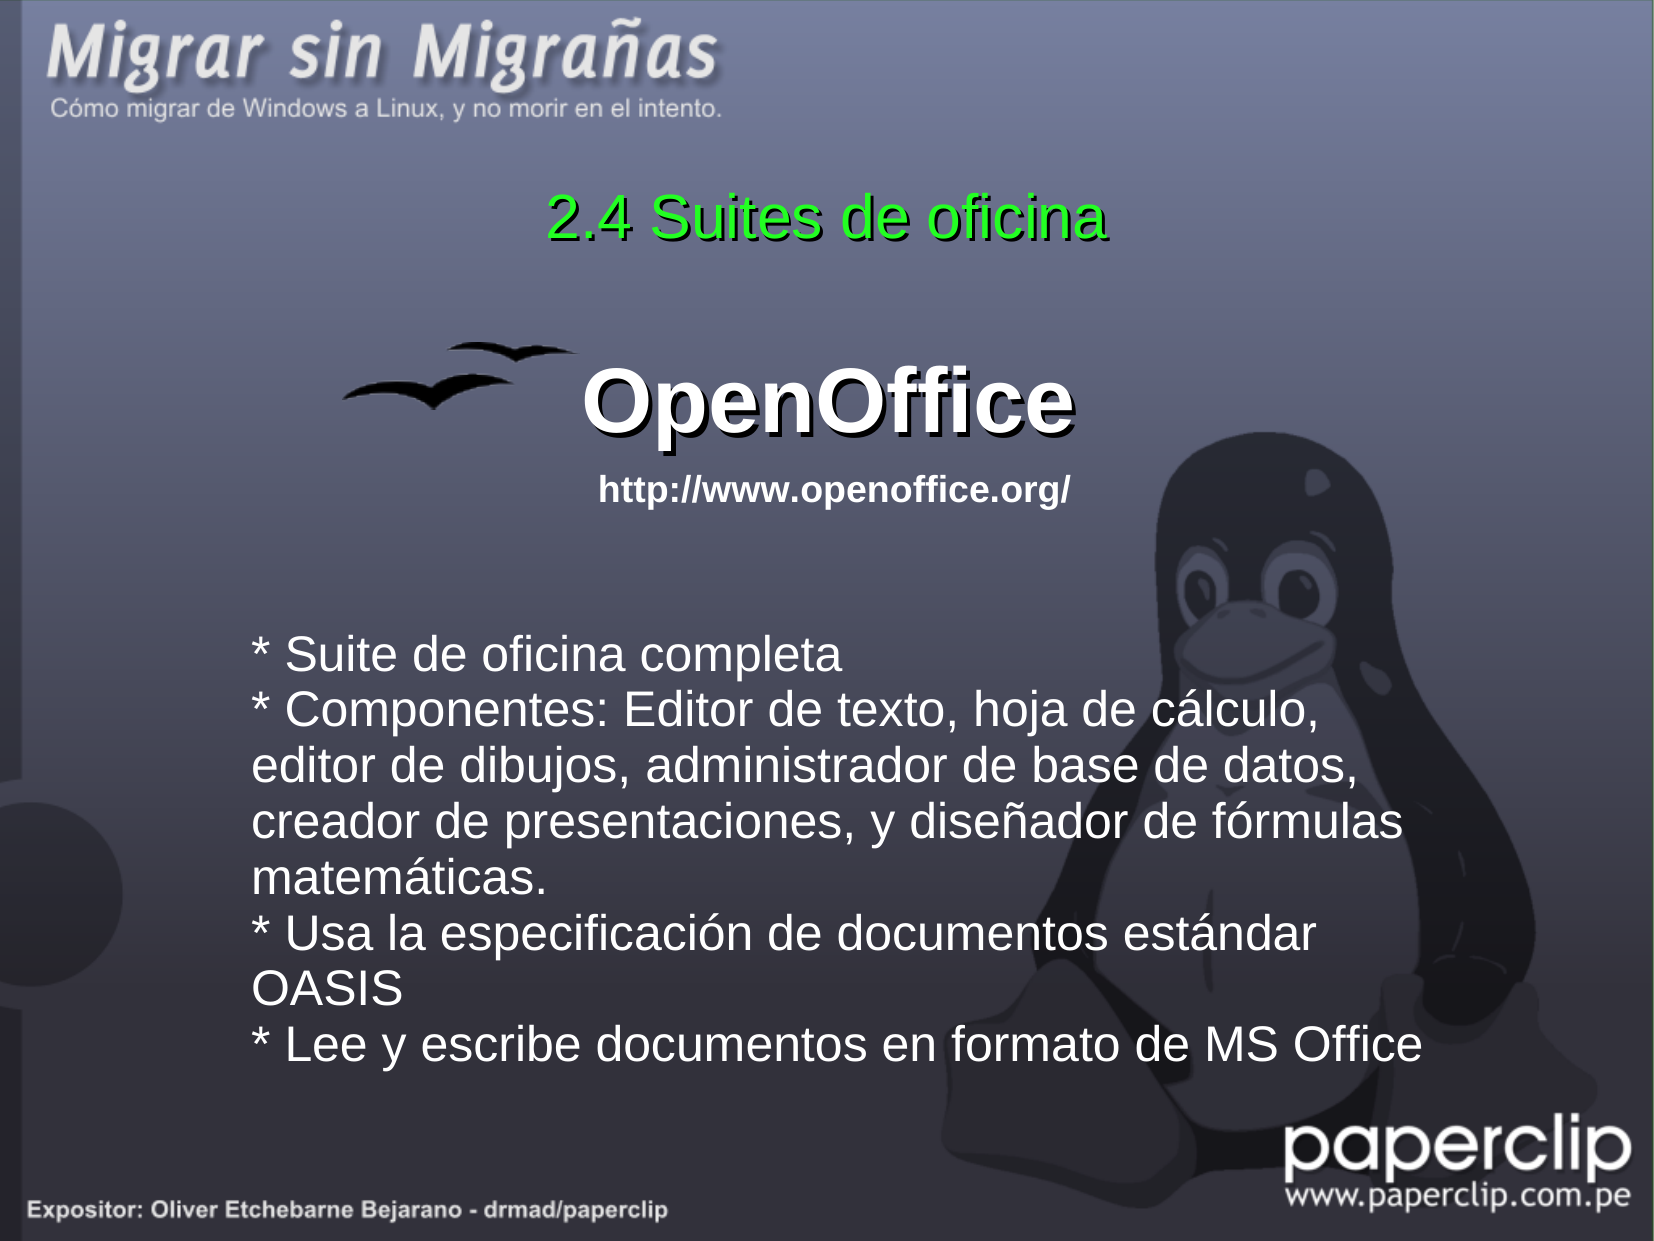

# 2.4 Suites de oficina
OpenOffice
http://www.openoffice.org/
* Suite de oficina completa
* Componentes: Editor de texto, hoja de cálculo, editor de dibujos, administrador de base de datos, creador de presentaciones, y diseñador de fórmulas matemáticas.
* Usa la especificación de documentos estándar OASIS
* Lee y escribe documentos en formato de MS Office